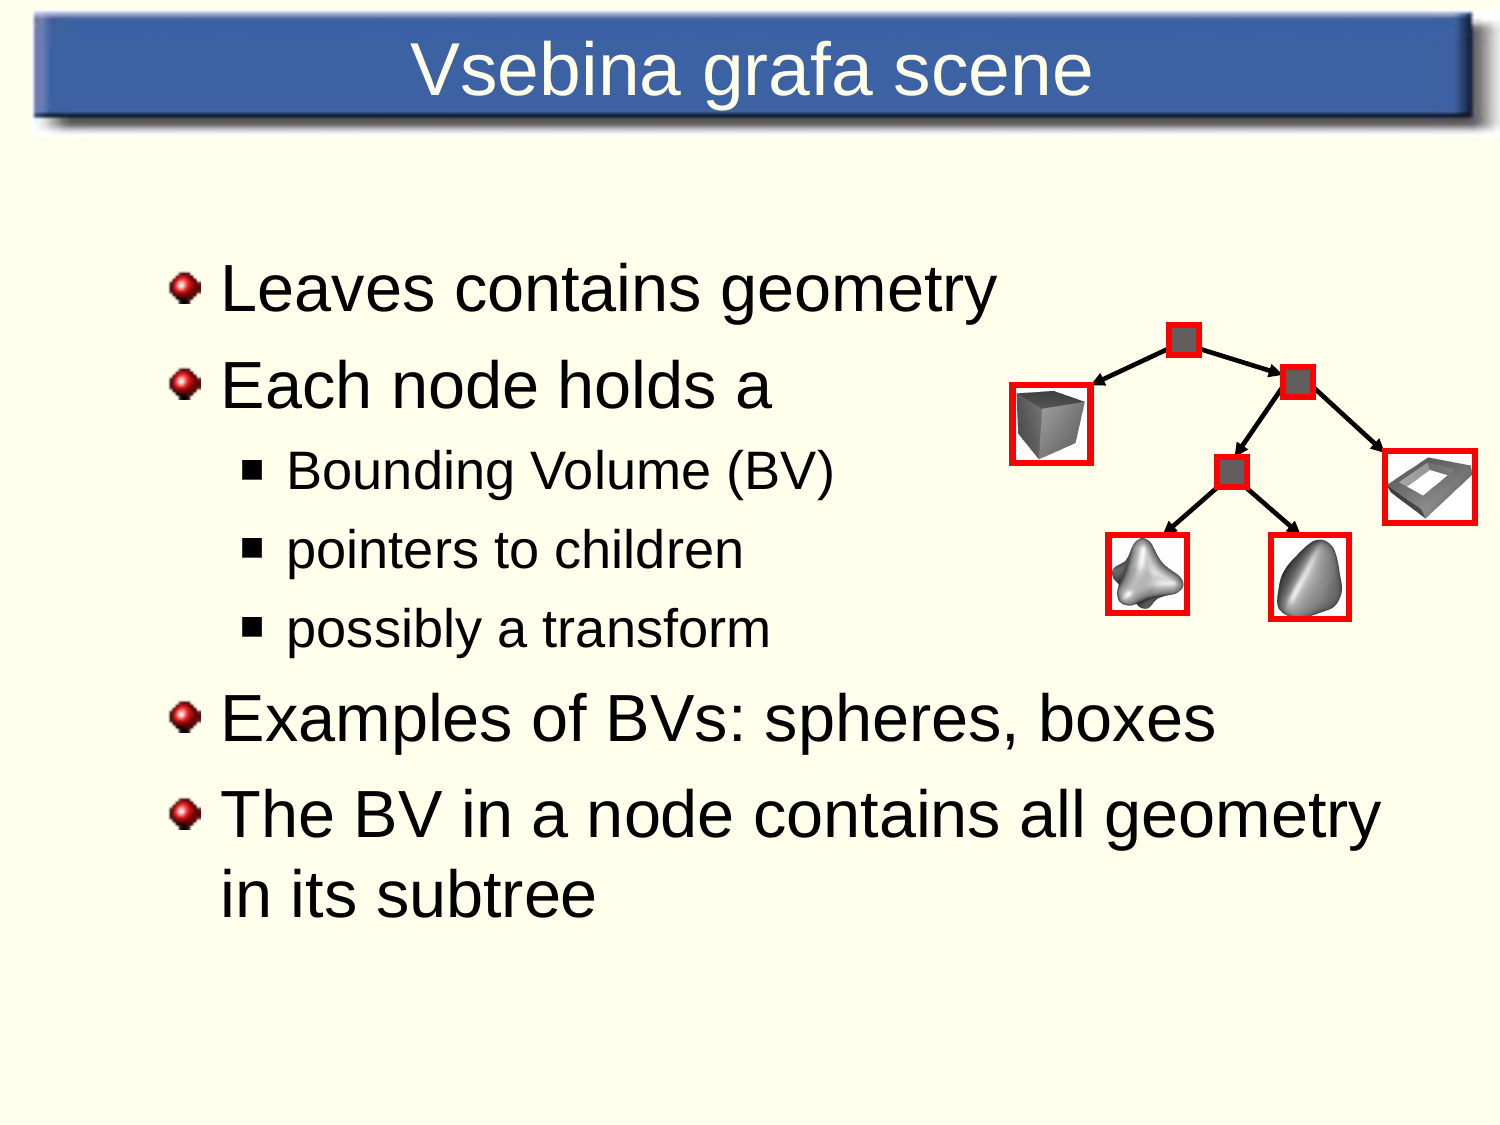

# Vsebina grafa scene
Leaves contains geometry
Each node holds a
Bounding Volume (BV)
pointers to children
possibly a transform
Examples of BVs: spheres, boxes
The BV in a node contains all geometry in its subtree